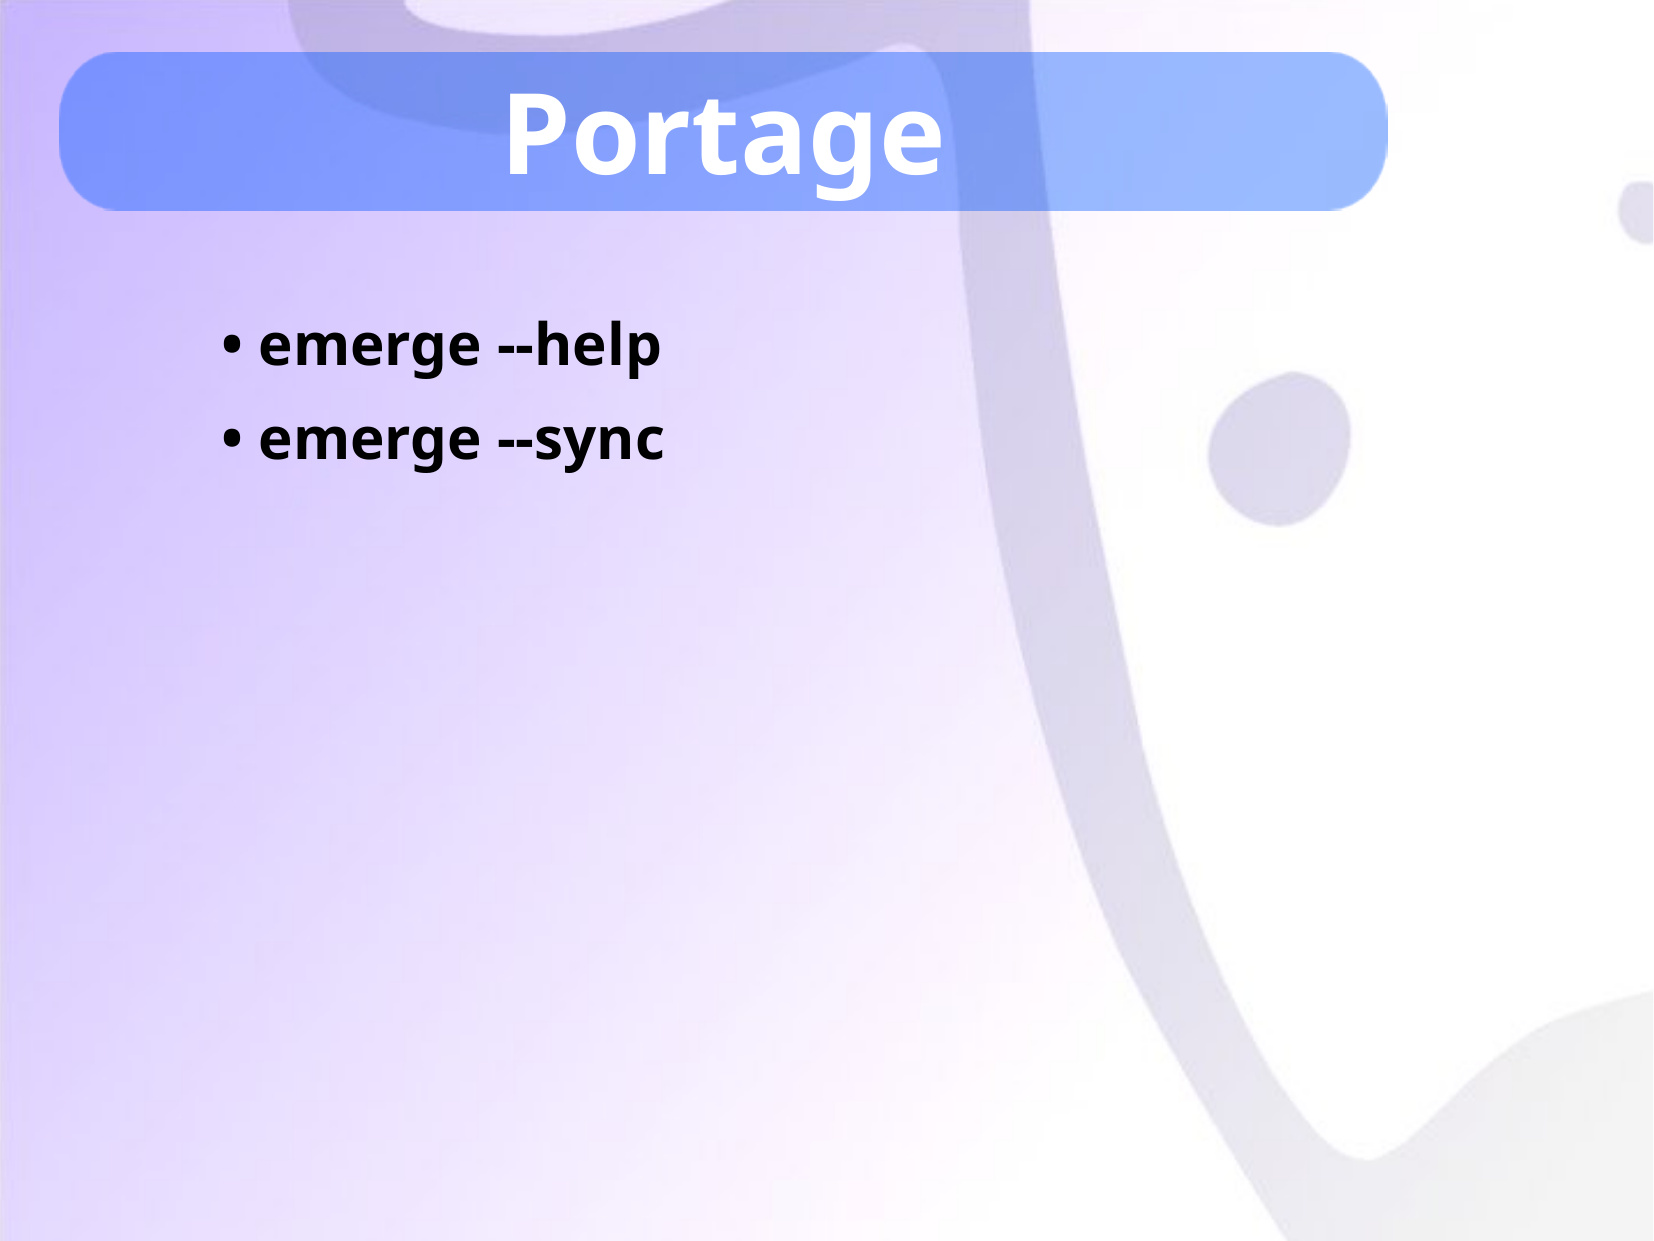

Portage
• emerge --help
• emerge --sync